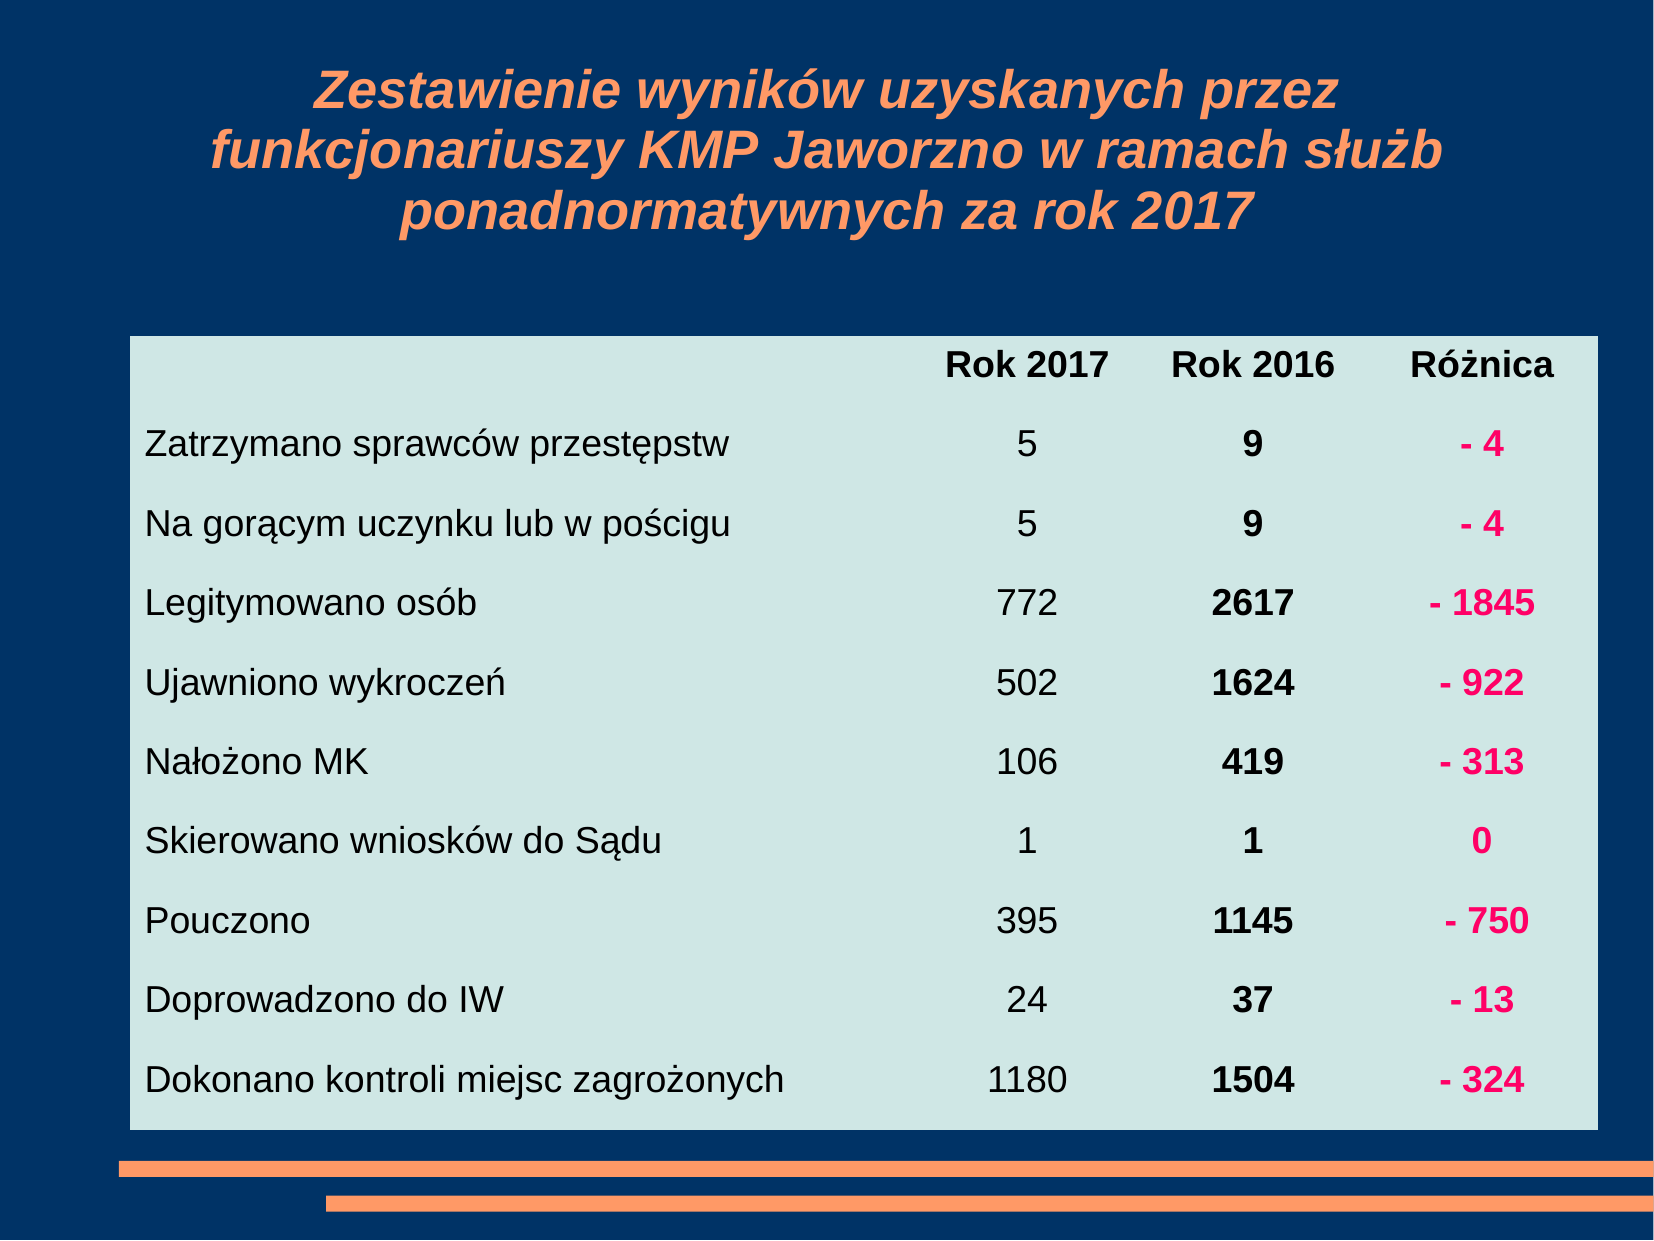

# Zestawienie wyników uzyskanych przez funkcjonariuszy KMP Jaworzno w ramach służb ponadnormatywnych za rok 2017
| | Rok 2017 | Rok 2016 | Różnica |
| --- | --- | --- | --- |
| Zatrzymano sprawców przestępstw | 5 | 9 | - 4 |
| Na gorącym uczynku lub w pościgu | 5 | 9 | - 4 |
| Legitymowano osób | 772 | 2617 | - 1845 |
| Ujawniono wykroczeń | 502 | 1624 | - 922 |
| Nałożono MK | 106 | 419 | - 313 |
| Skierowano wniosków do Sądu | 1 | 1 | 0 |
| Pouczono | 395 | 1145 | - 750 |
| Doprowadzono do IW | 24 | 37 | - 13 |
| Dokonano kontroli miejsc zagrożonych | 1180 | 1504 | - 324 |